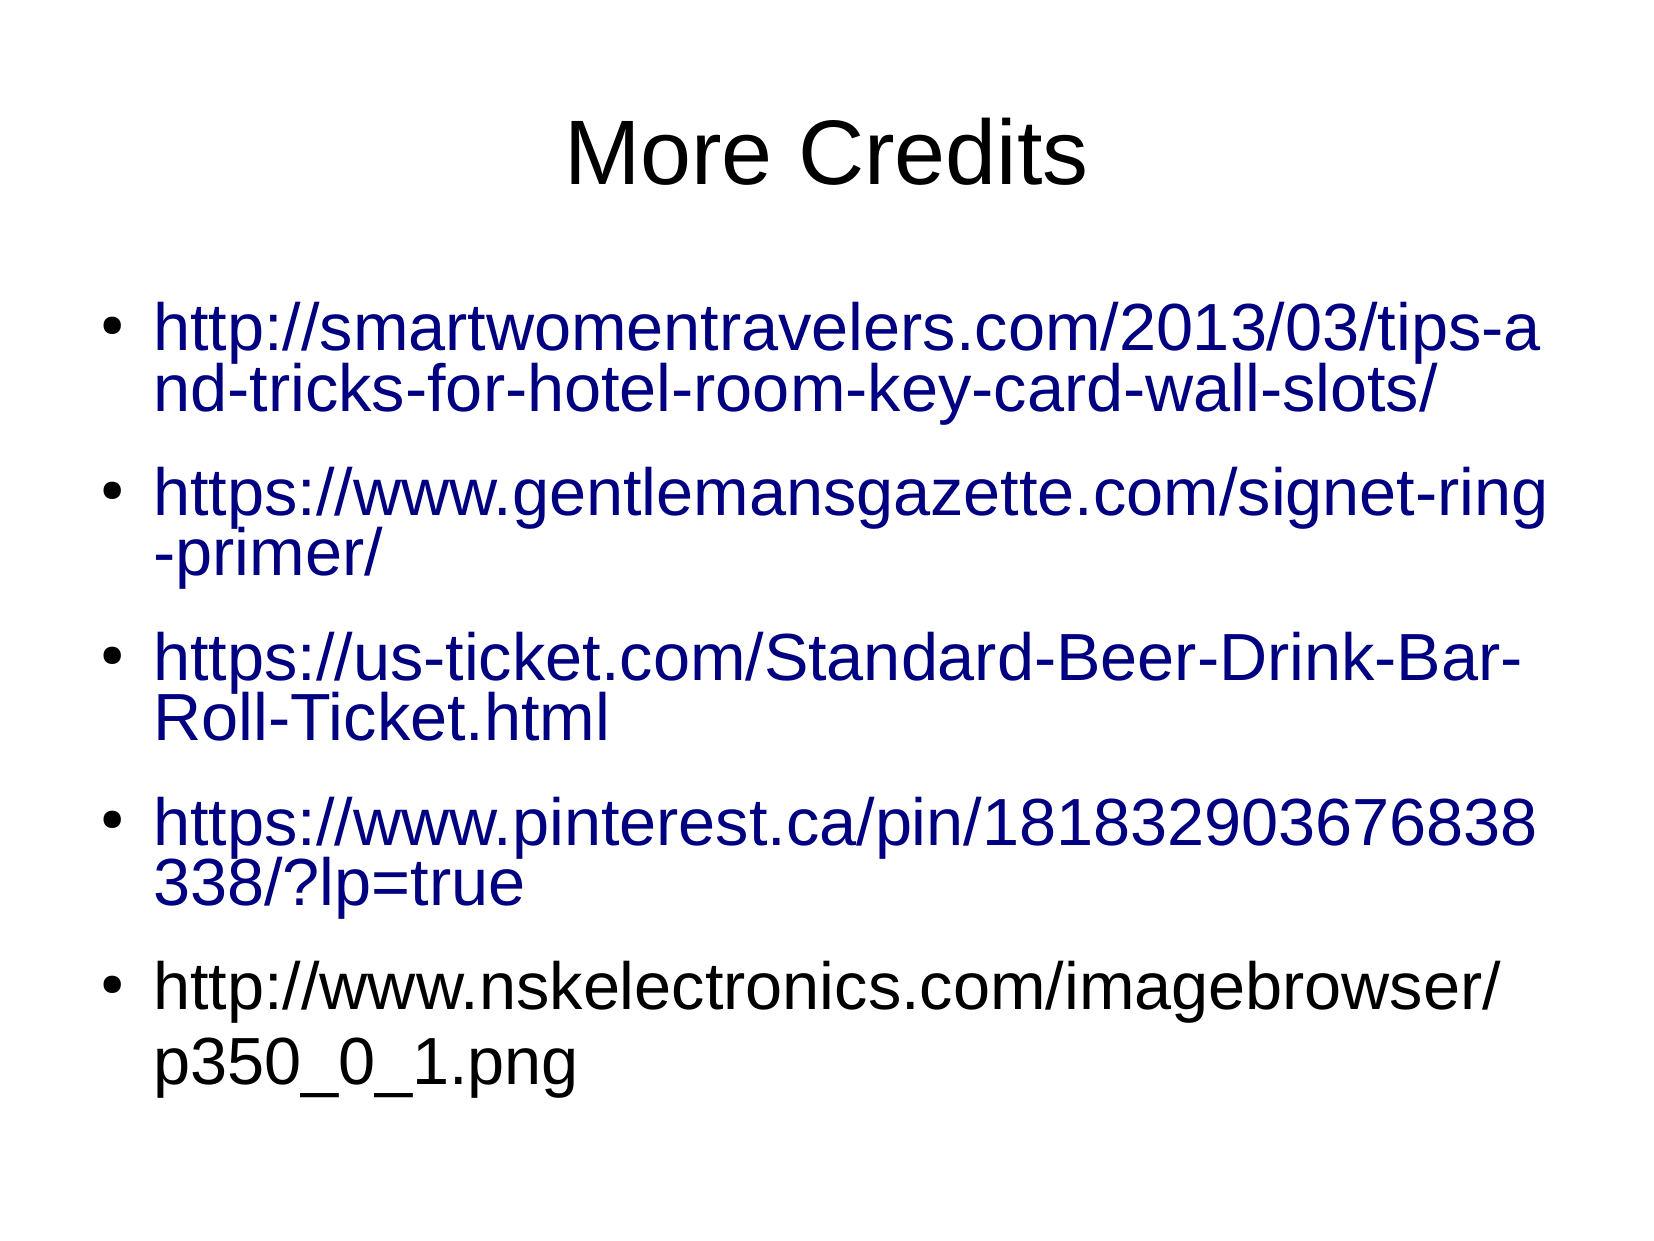

# More Credits
http://smartwomentravelers.com/2013/03/tips-and-tricks-for-hotel-room-key-card-wall-slots/
https://www.gentlemansgazette.com/signet-ring-primer/
https://us-ticket.com/Standard-Beer-Drink-Bar-Roll-Ticket.html
https://www.pinterest.ca/pin/181832903676838338/?lp=true
http://www.nskelectronics.com/imagebrowser/p350_0_1.png